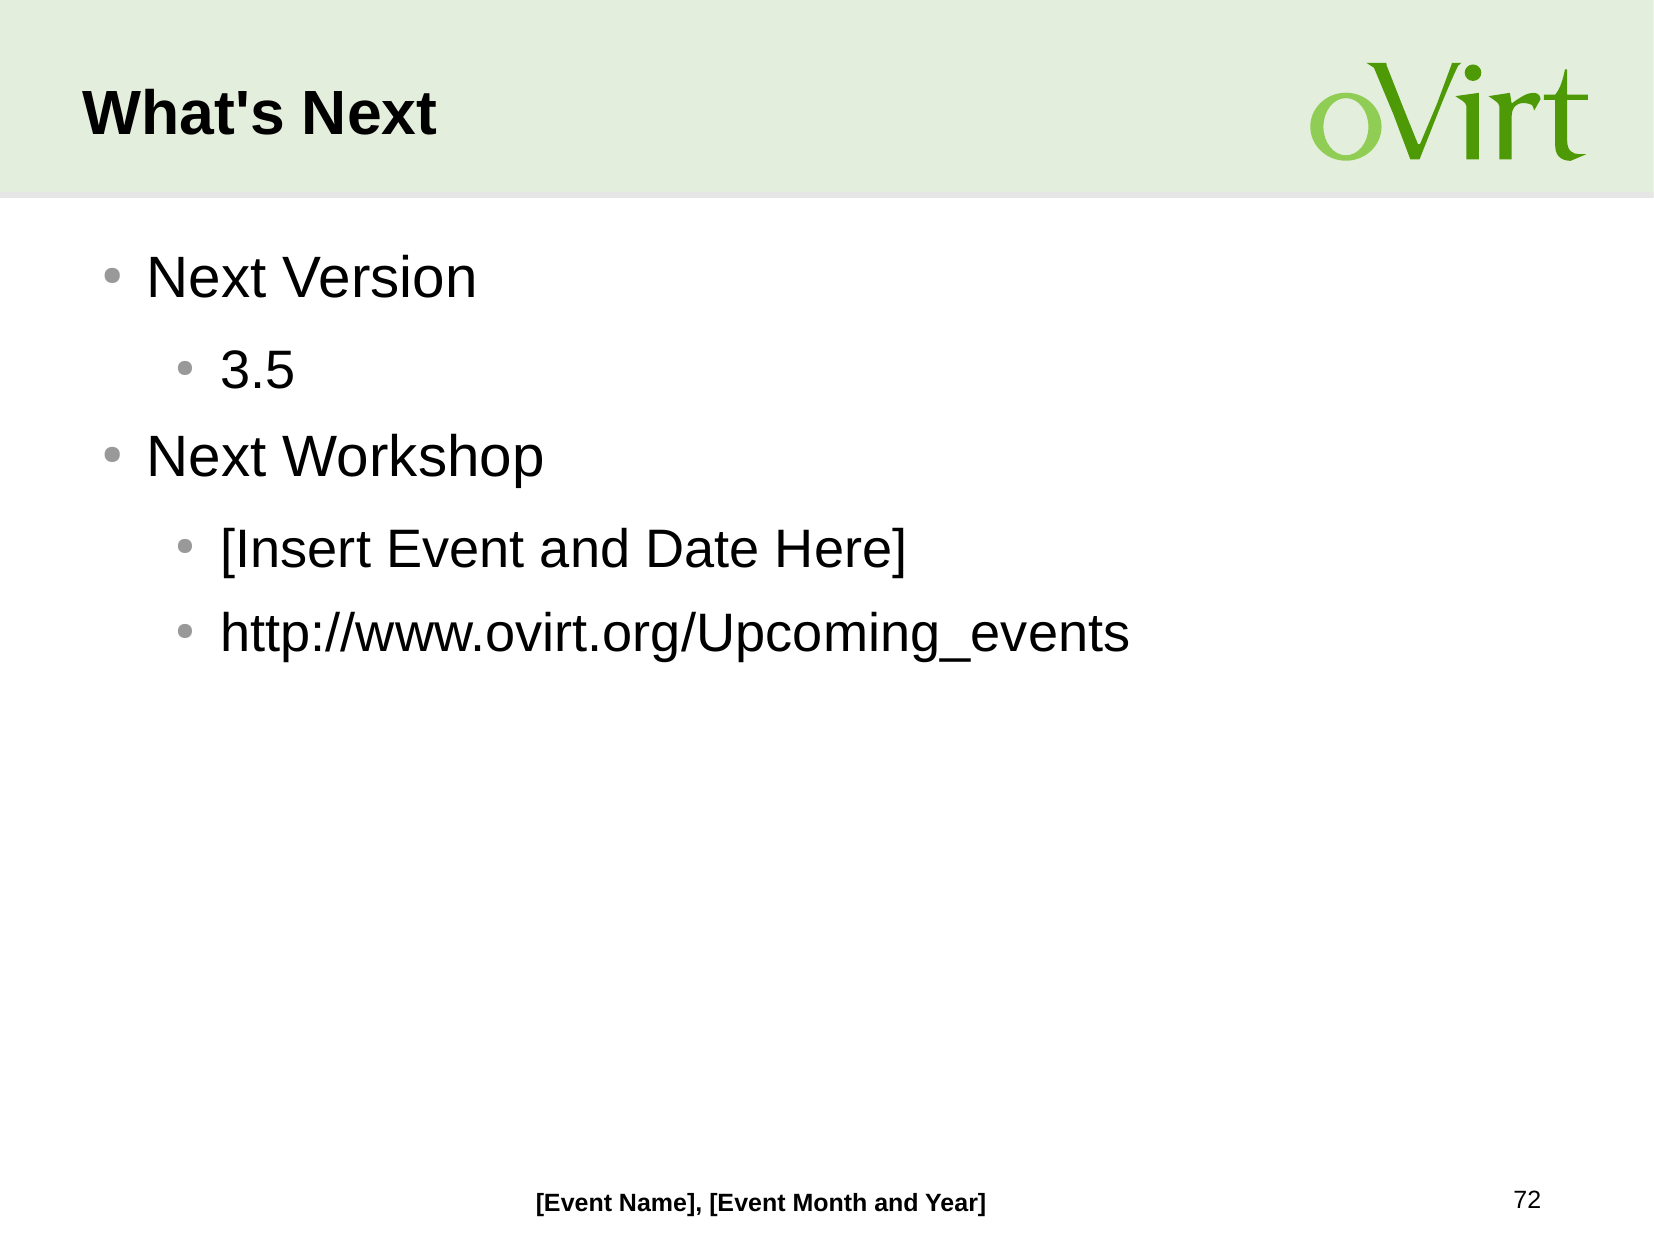

# What's Next
Next Version
3.5
Next Workshop
[Insert Event and Date Here]
http://www.ovirt.org/Upcoming_events